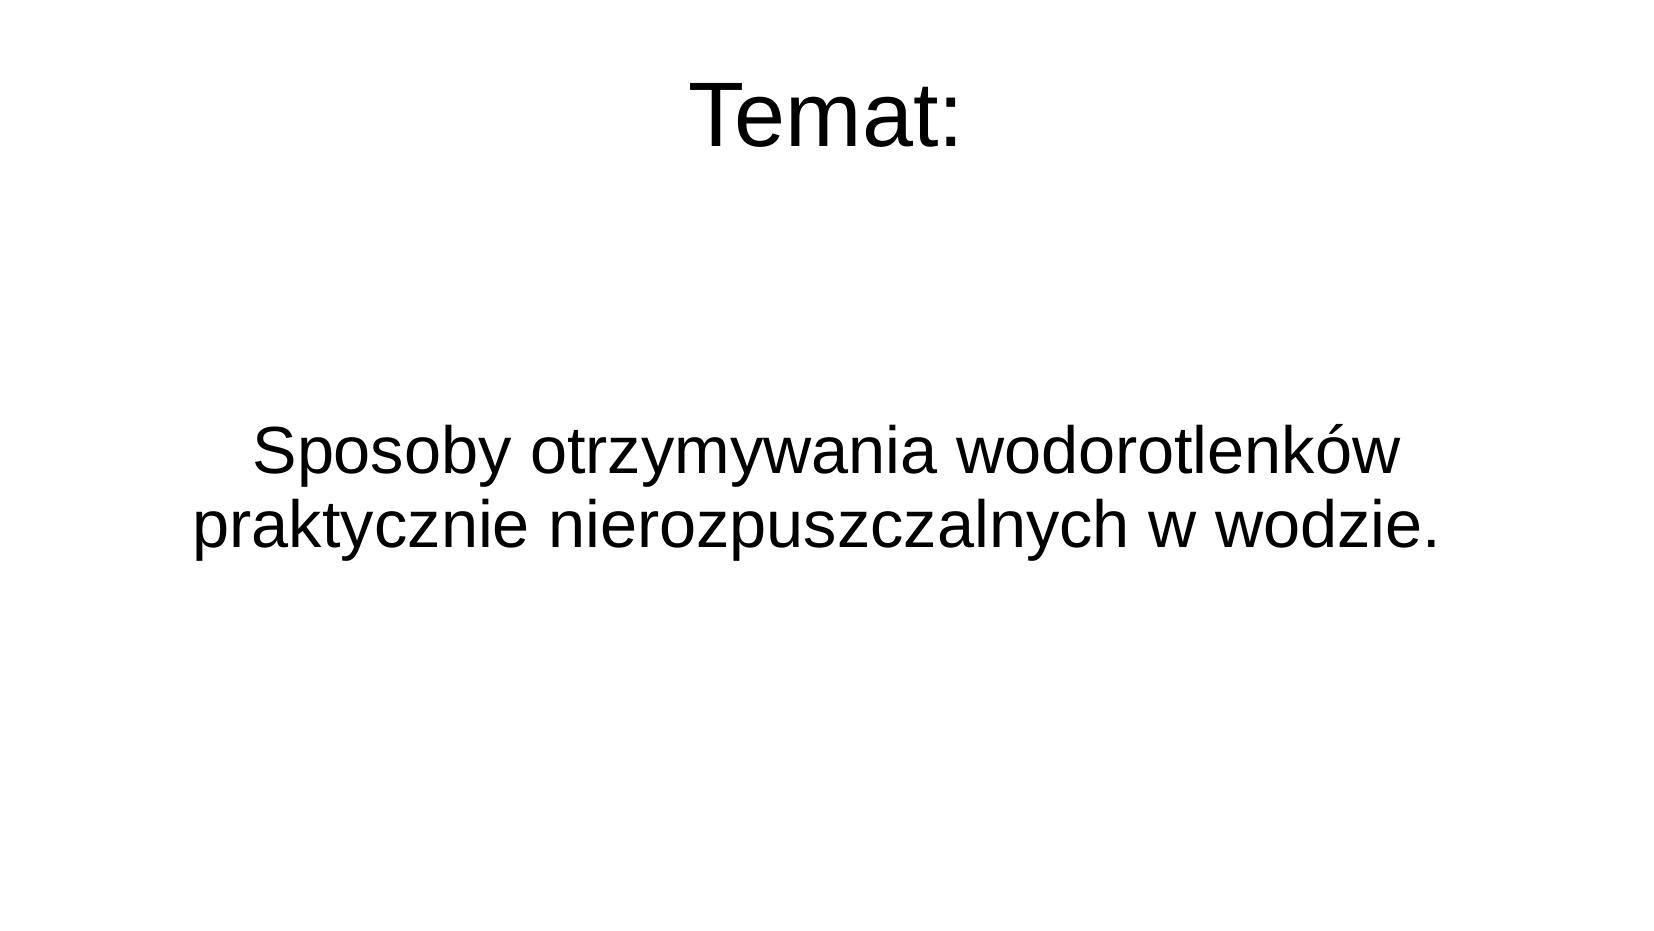

# Temat:
Sposoby otrzymywania wodorotlenków praktycznie nierozpuszczalnych w wodzie.